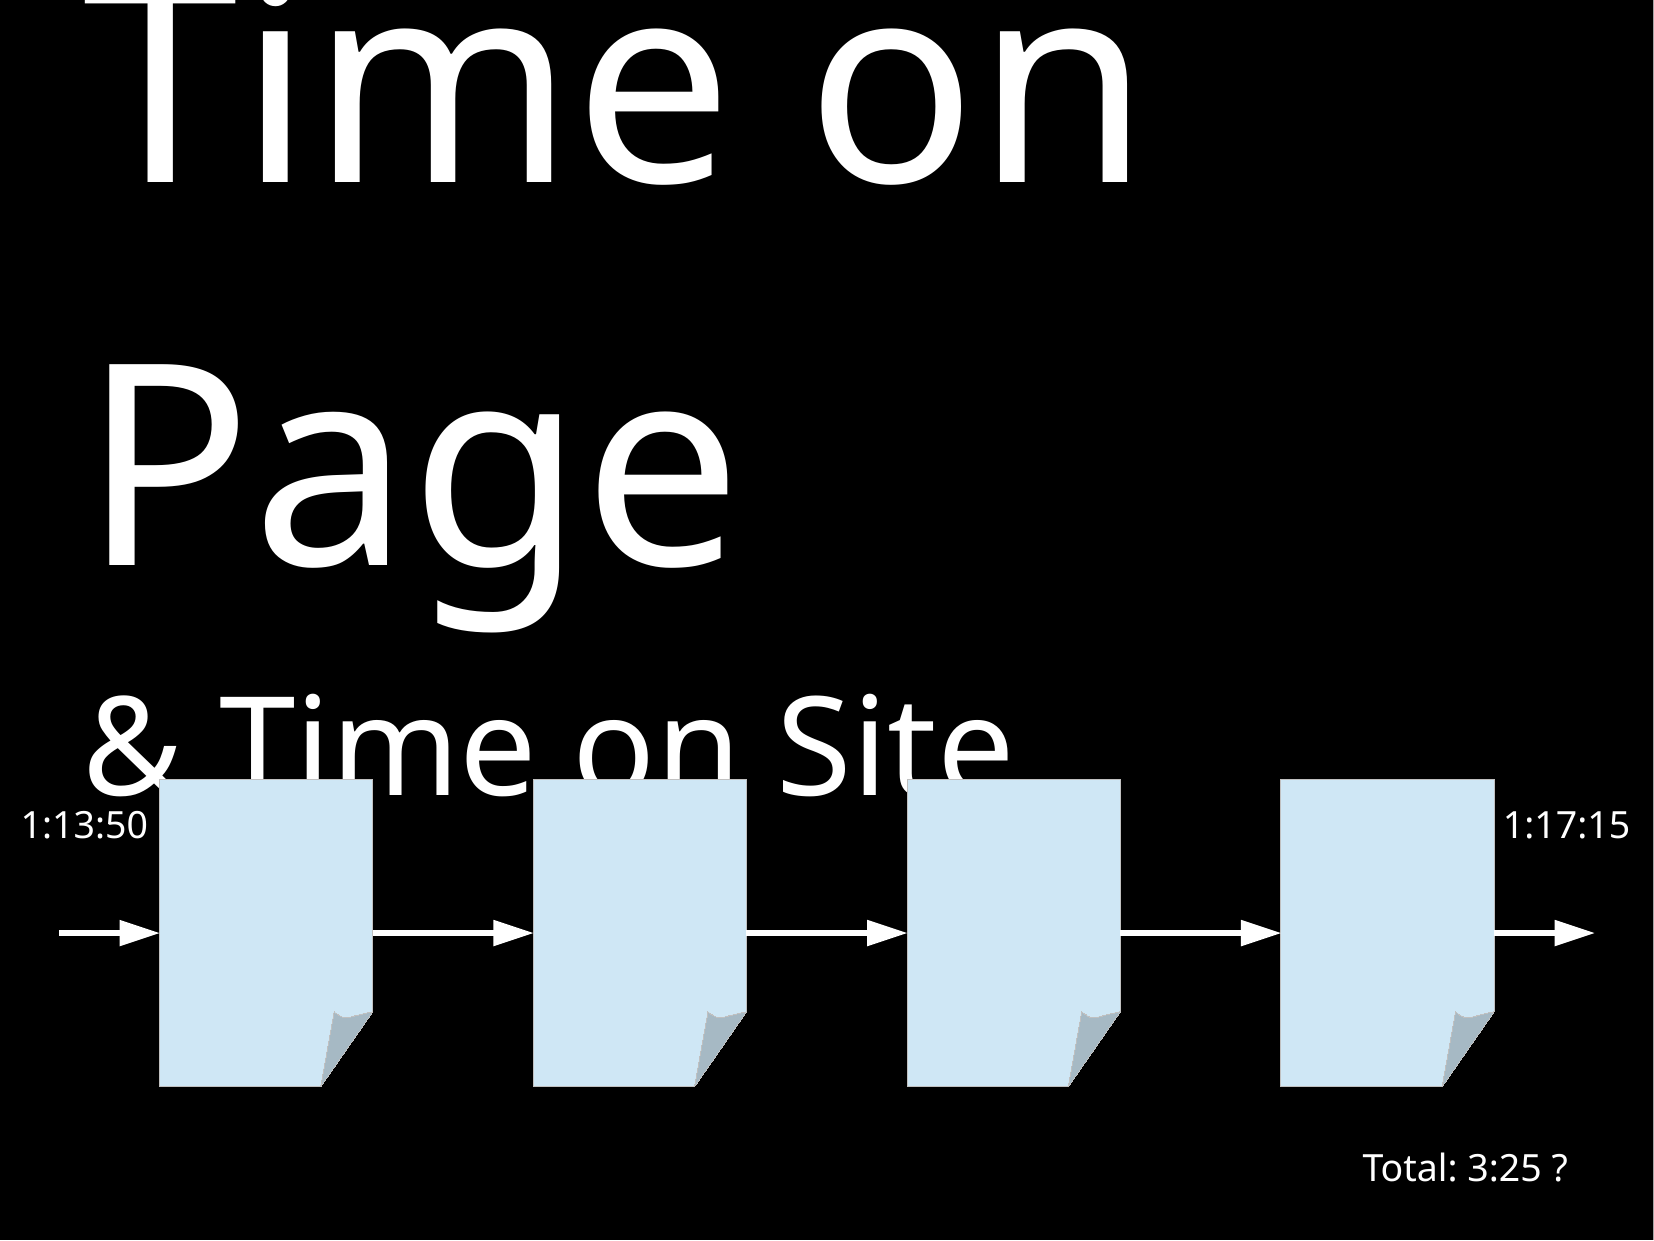

# Time on Page & Time on Site
1:13:50
1:17:15
Total: 3:25 ?